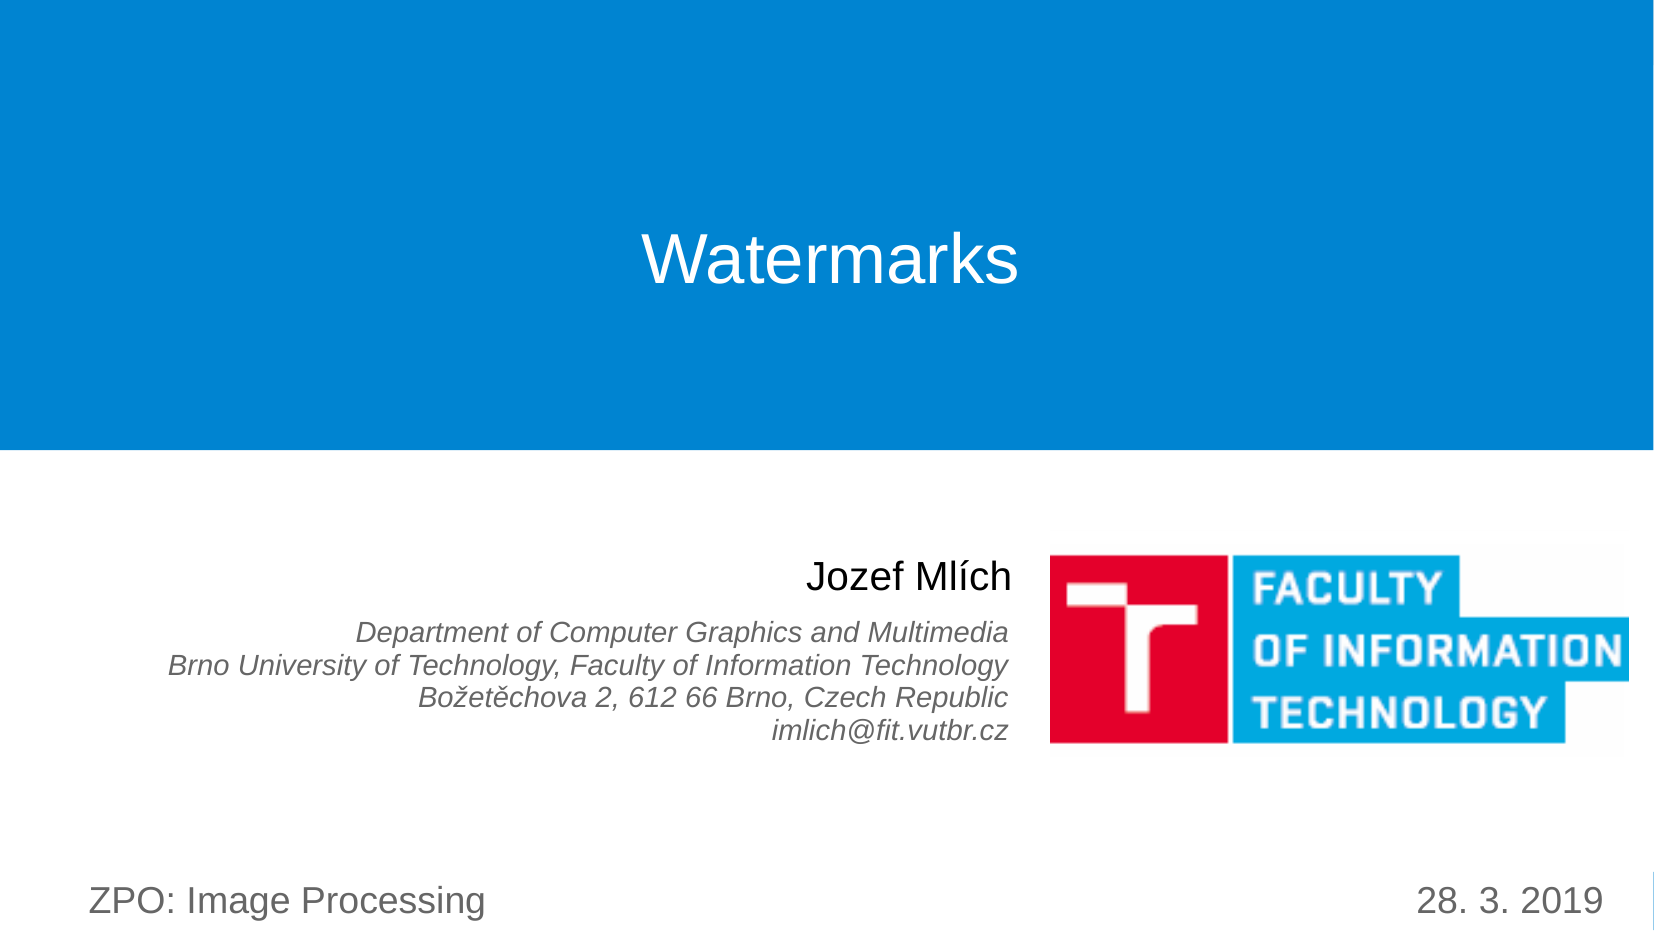

# Watermarks
Jozef Mlích
Department of Computer Graphics and Multimedia
Brno University of Technology, Faculty of Information Technology
Božetěchova 2, 612 66 Brno, Czech Republic
imlich@fit.vutbr.cz
ZPO: Image Processing
28. 3. 2019